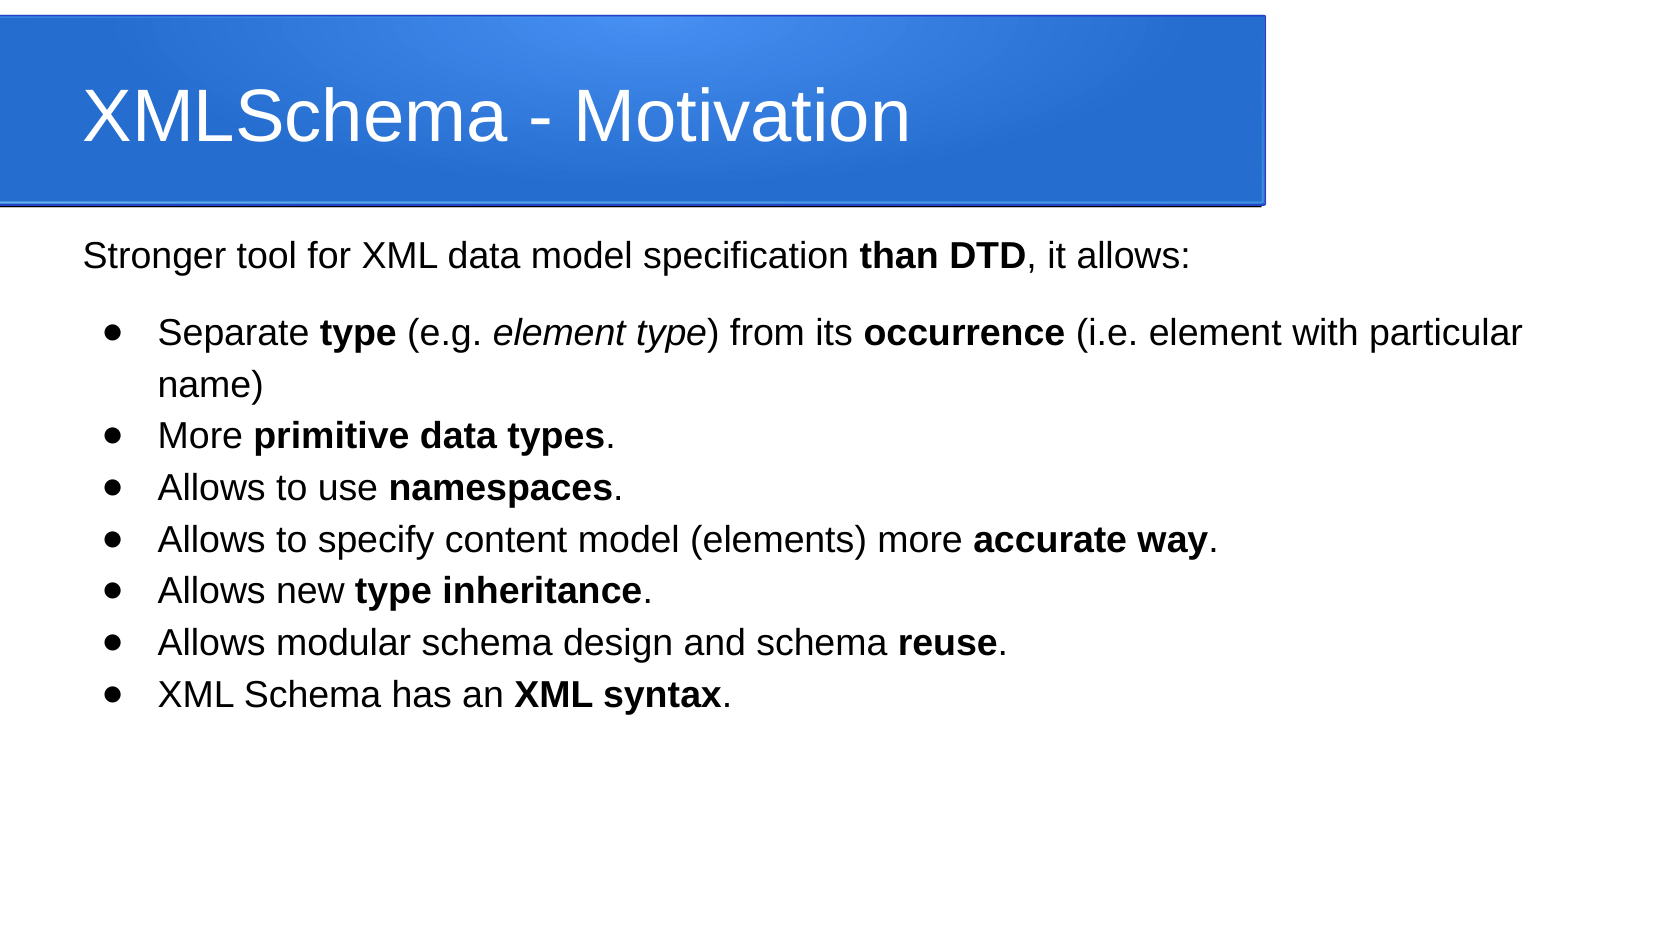

XMLSchema - Motivation
Stronger tool for XML data model specification than DTD, it allows:
Separate type (e.g. element type) from its occurrence (i.e. element with particular name)
More primitive data types.
Allows to use namespaces.
Allows to specify content model (elements) more accurate way.
Allows new type inheritance.
Allows modular schema design and schema reuse.
XML Schema has an XML syntax.